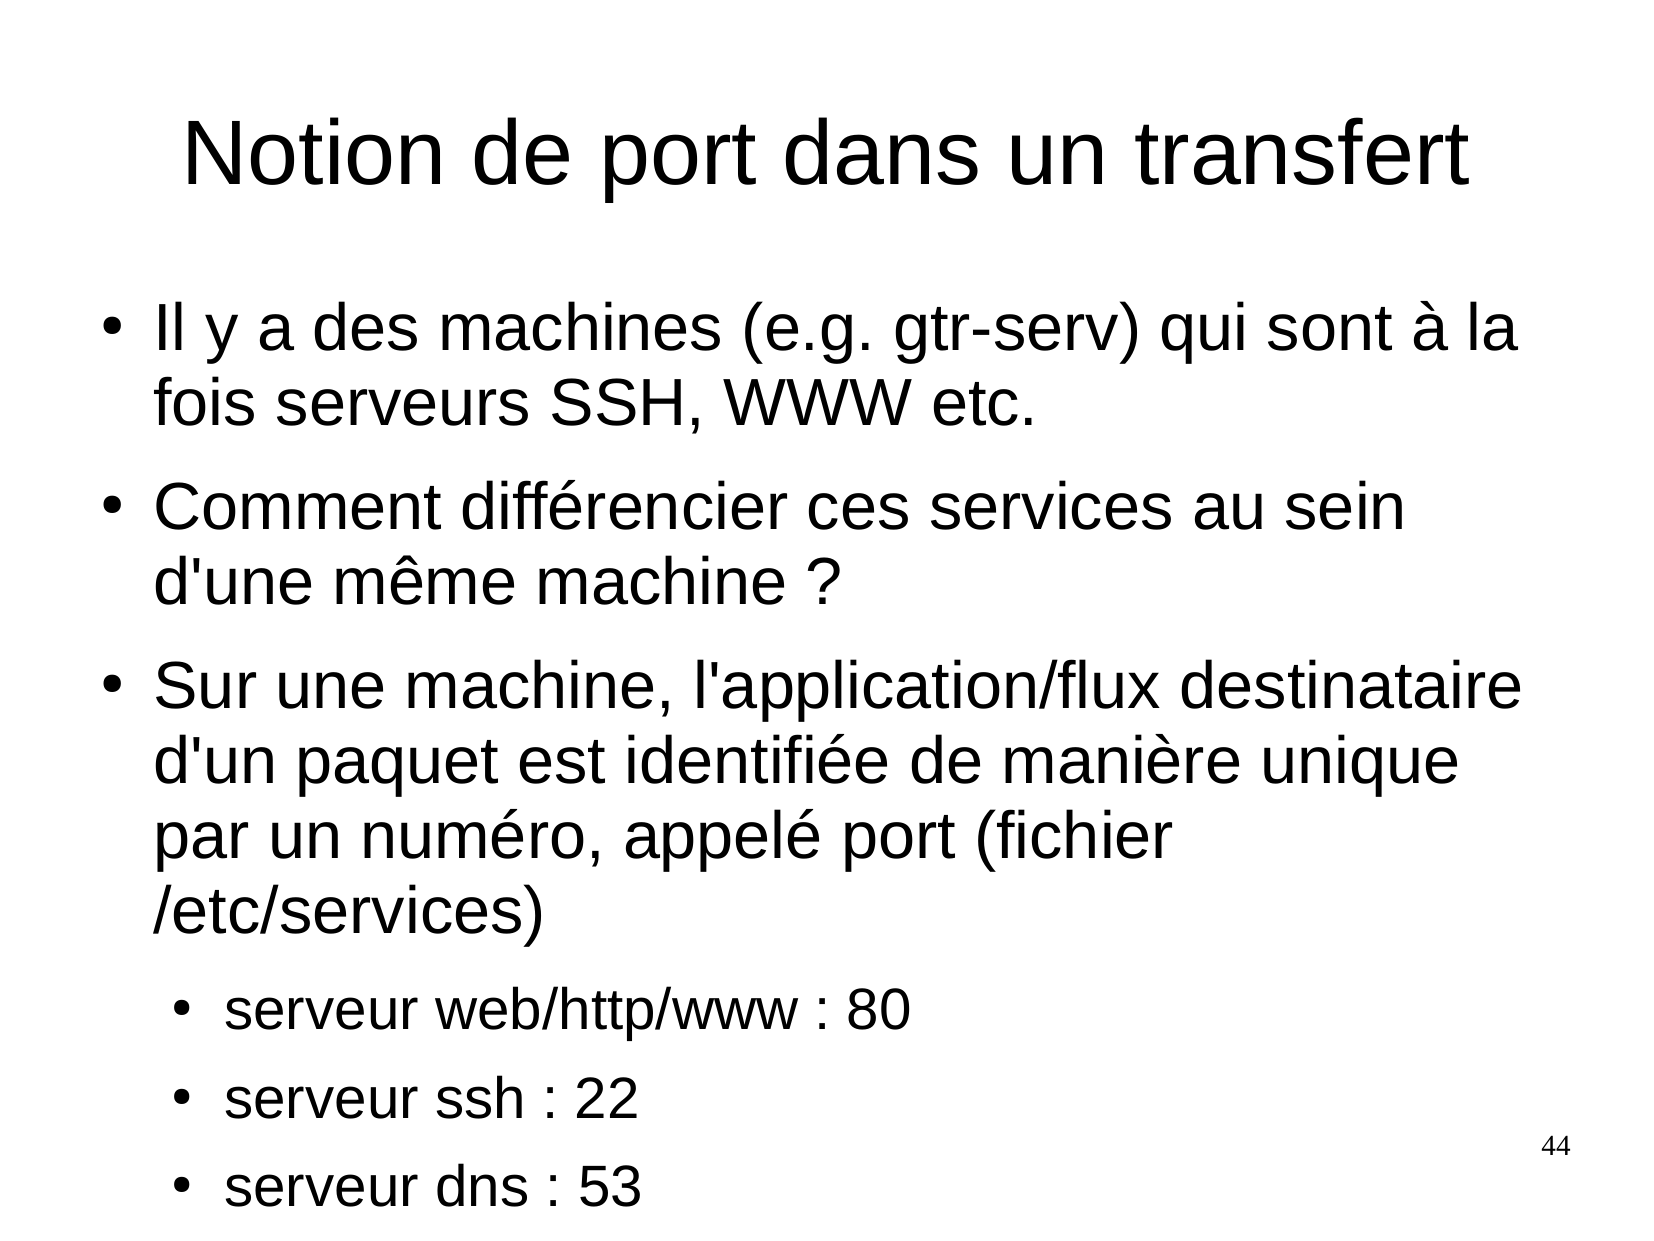

# Notion de port dans un transfert
Il y a des machines (e.g. gtr-serv) qui sont à la fois serveurs SSH, WWW etc.
Comment différencier ces services au sein d'une même machine ?
Sur une machine, l'application/flux destinataire d'un paquet est identifiée de manière unique par un numéro, appelé port (fichier /etc/services)
serveur web/http/www : 80
serveur ssh : 22
serveur dns : 53
44